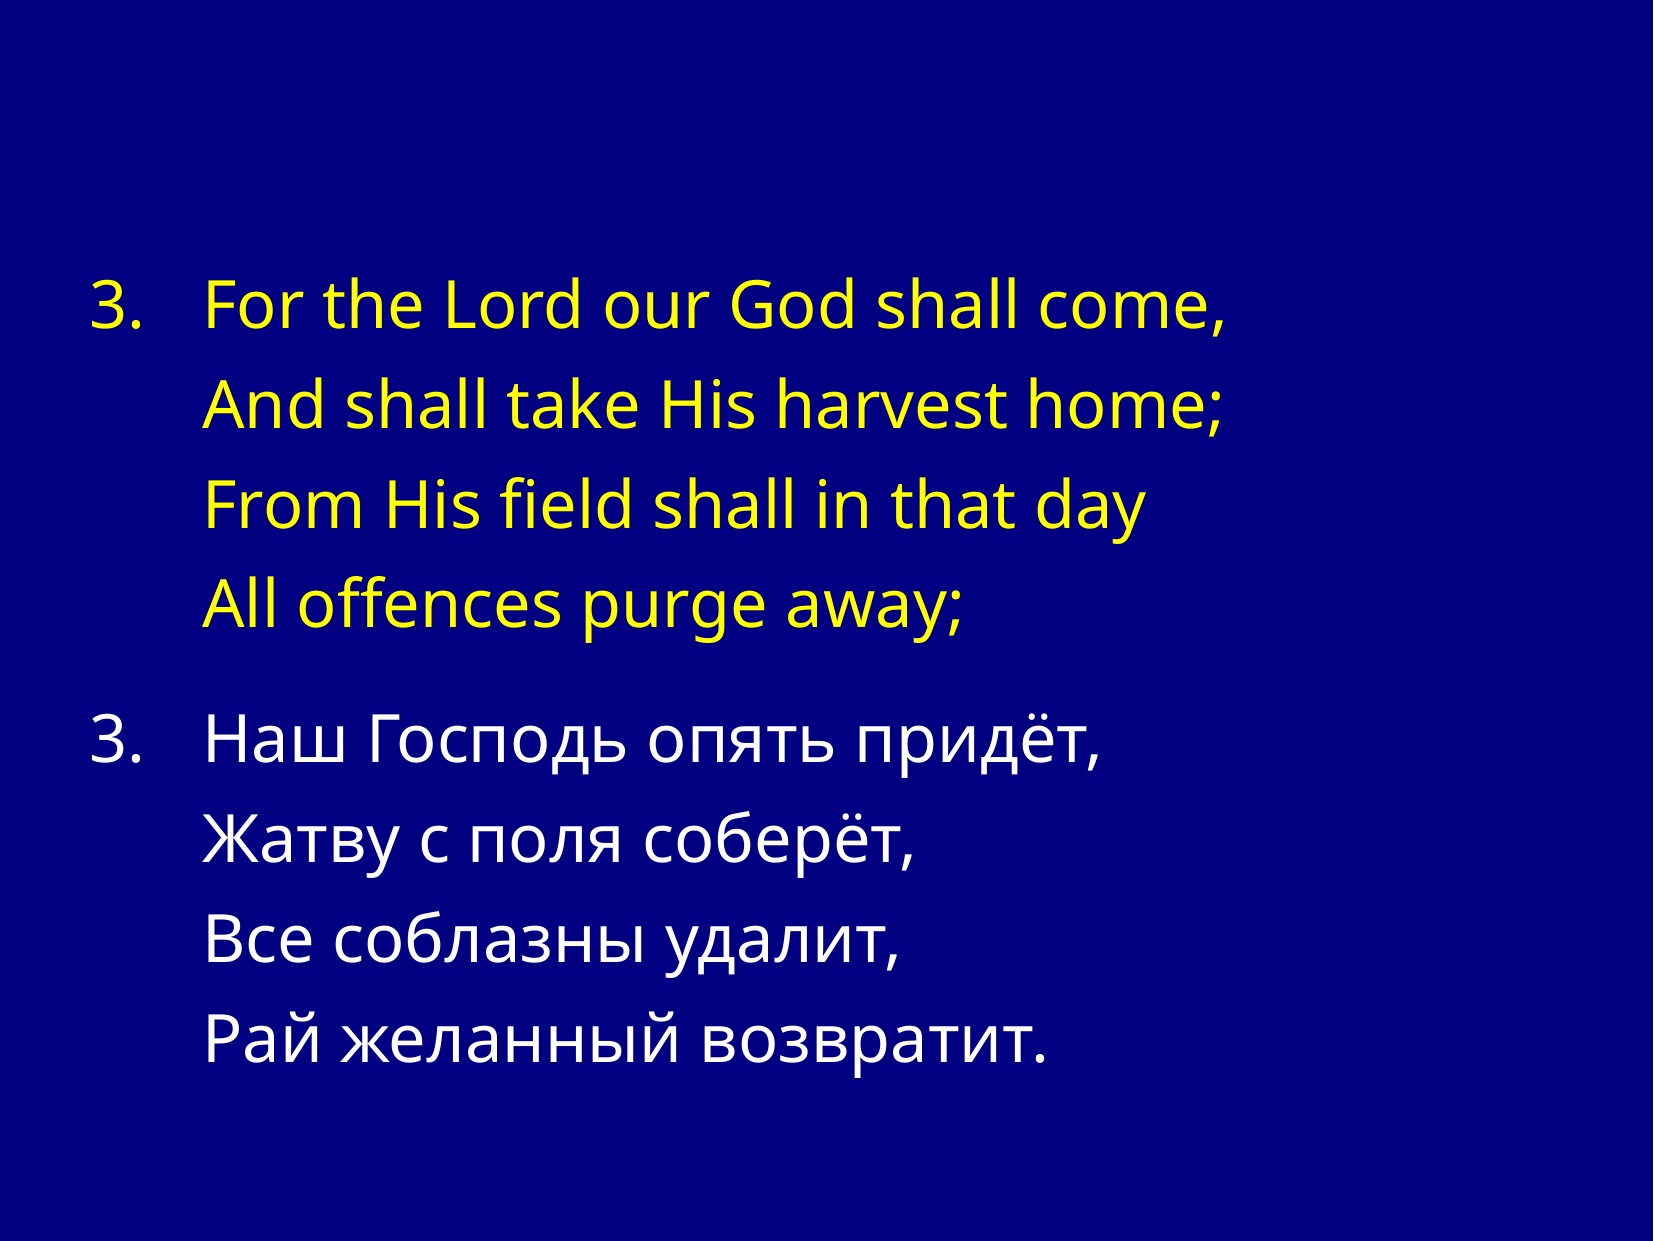

3.	For the Lord our God shall come,
	And shall take His harvest home;
	From His field shall in that day
	All offences purge away;
3.	Наш Господь опять придёт,
	Жатву с поля соберёт,
	Все соблазны удалит,
	Рай желанный возвратит.